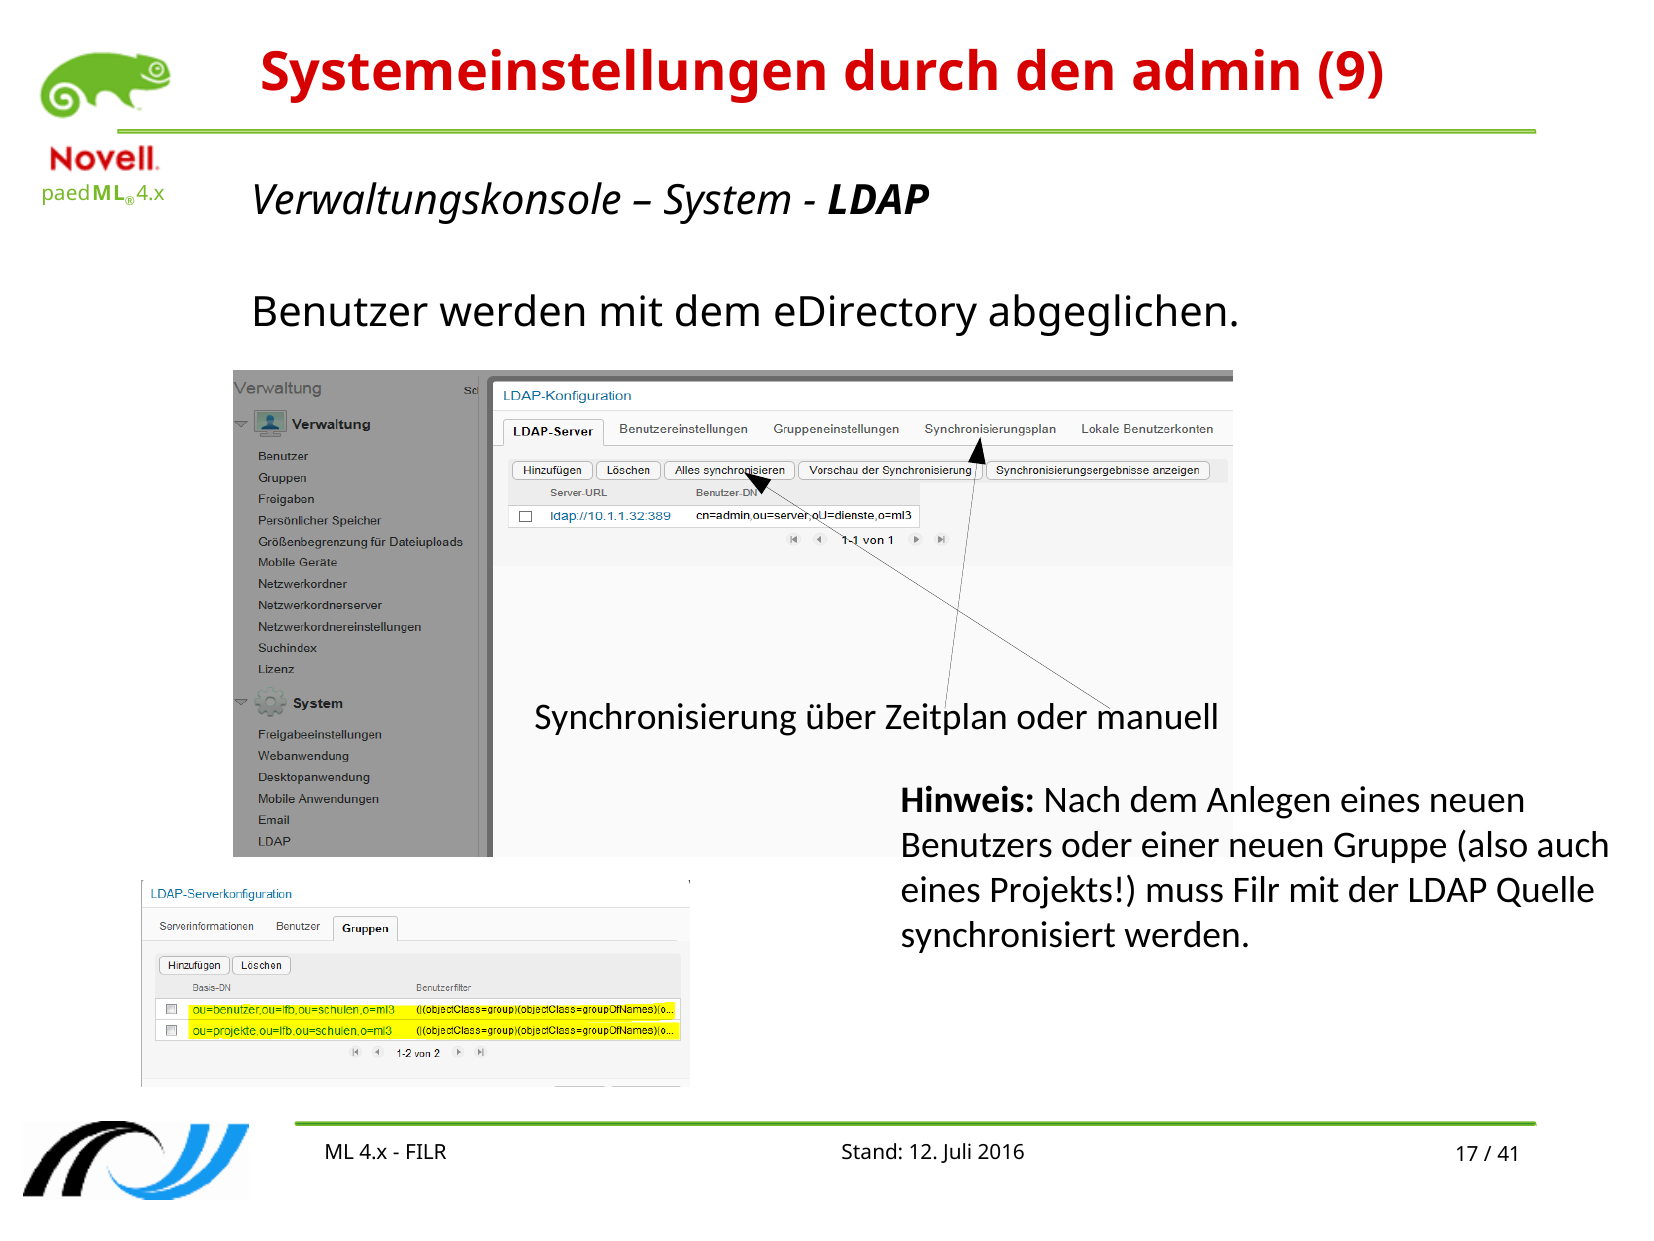

# Systemeinstellungen durch den admin (9)
Verwaltungskonsole – System - LDAP
Benutzer werden mit dem eDirectory abgeglichen.
Synchronisierung über Zeitplan oder manuell
Hinweis: Nach dem Anlegen eines neuen Benutzers oder einer neuen Gruppe (also auch eines Projekts!) muss Filr mit der LDAP Quelle synchronisiert werden.
ML 4.x - FILR
12. Juli 2016
17